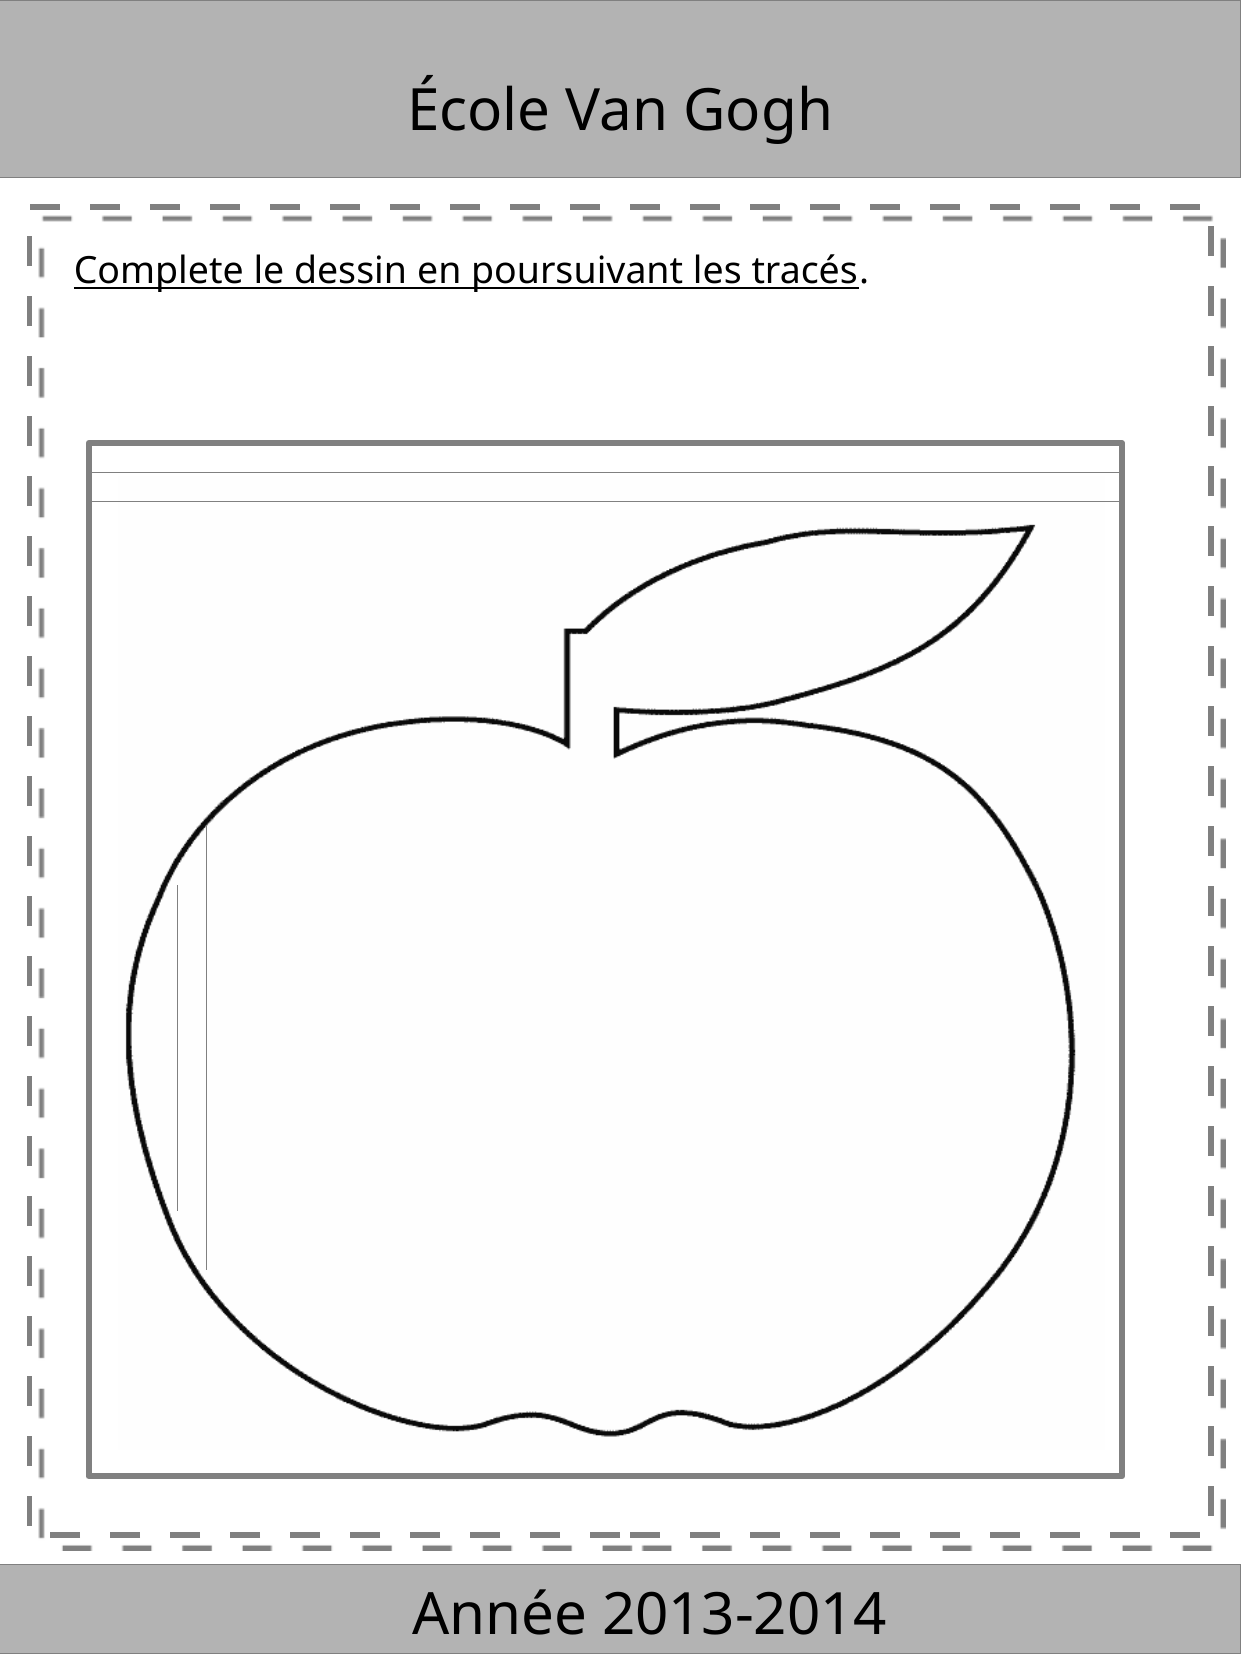

École Van Gogh
Complete le dessin en poursuivant les tracés.
Année 2013-2014